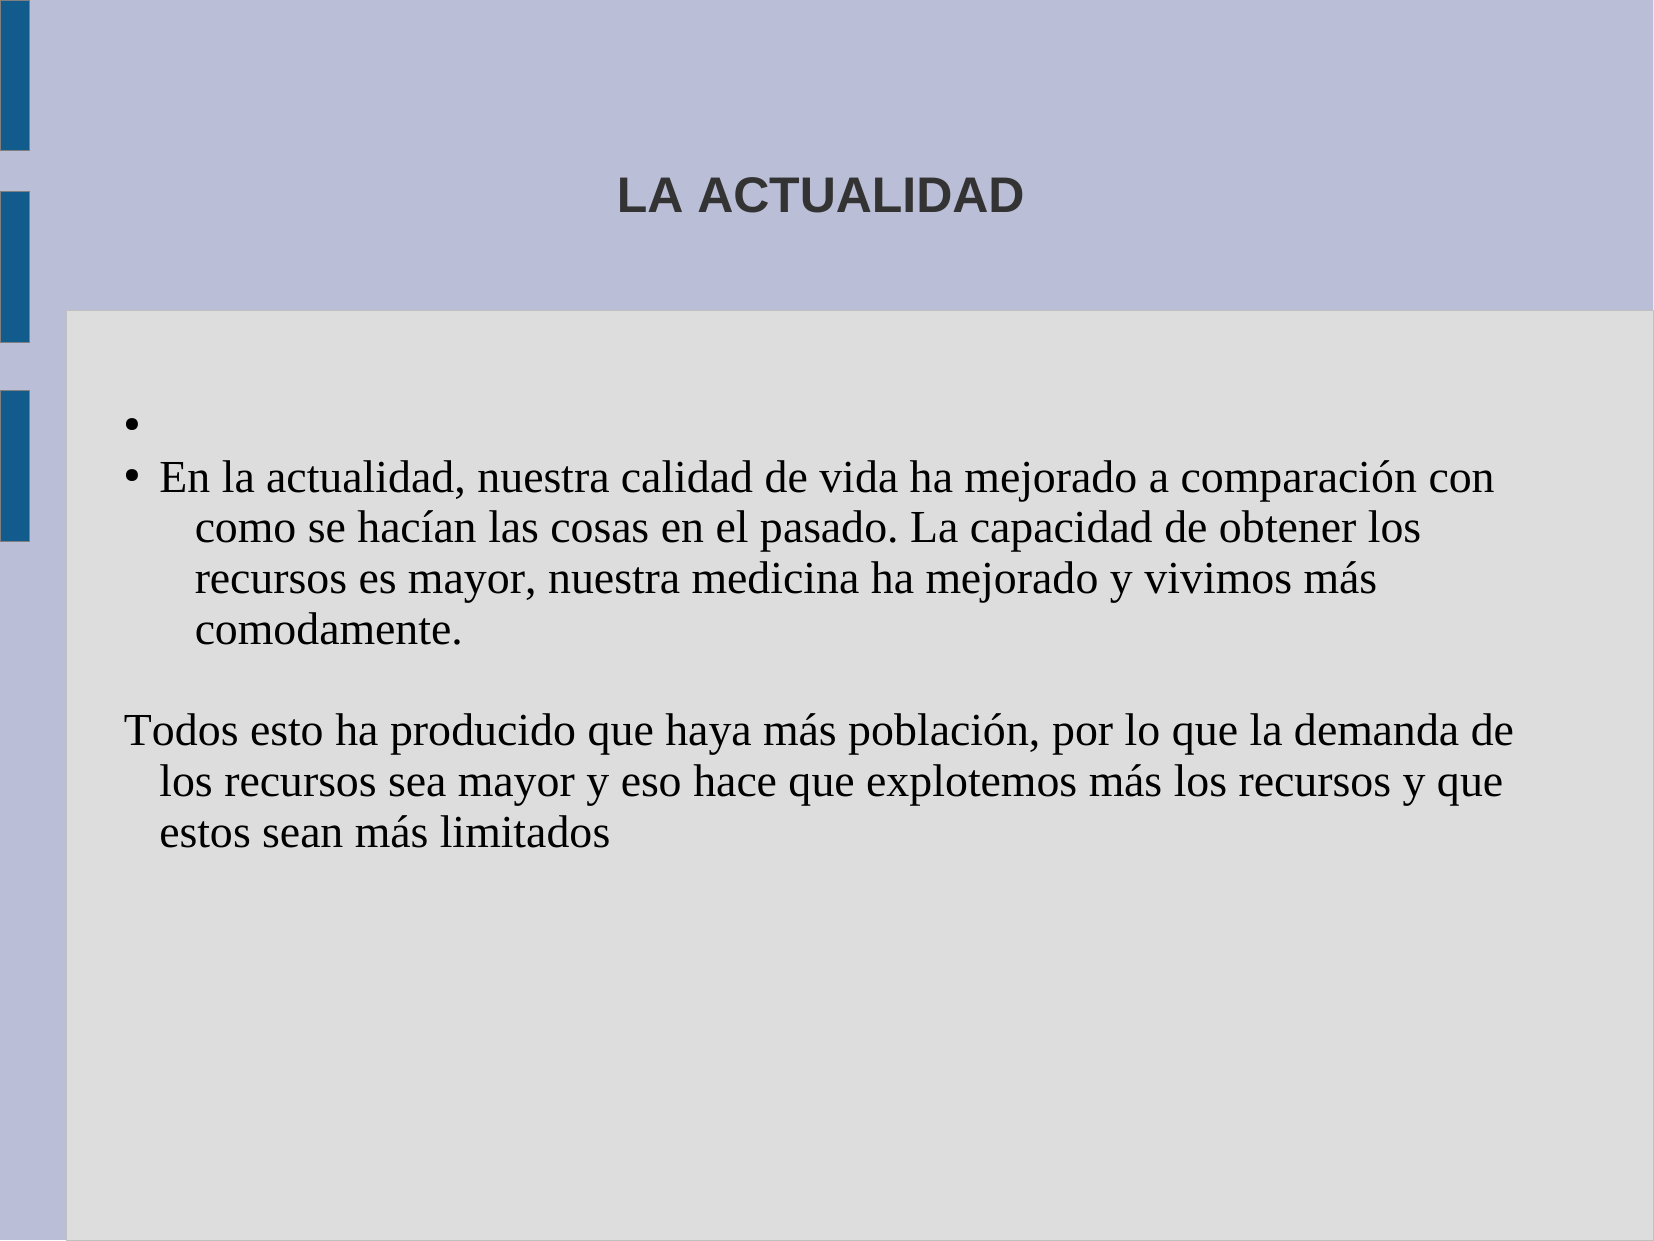

LA ACTUALIDAD
# En la actualidad, nuestra calidad de vida ha mejorado a comparación con como se hacían las cosas en el pasado. La capacidad de obtener los recursos es mayor, nuestra medicina ha mejorado y vivimos más comodamente.
Todos esto ha producido que haya más población, por lo que la demanda de los recursos sea mayor y eso hace que explotemos más los recursos y que estos sean más limitados